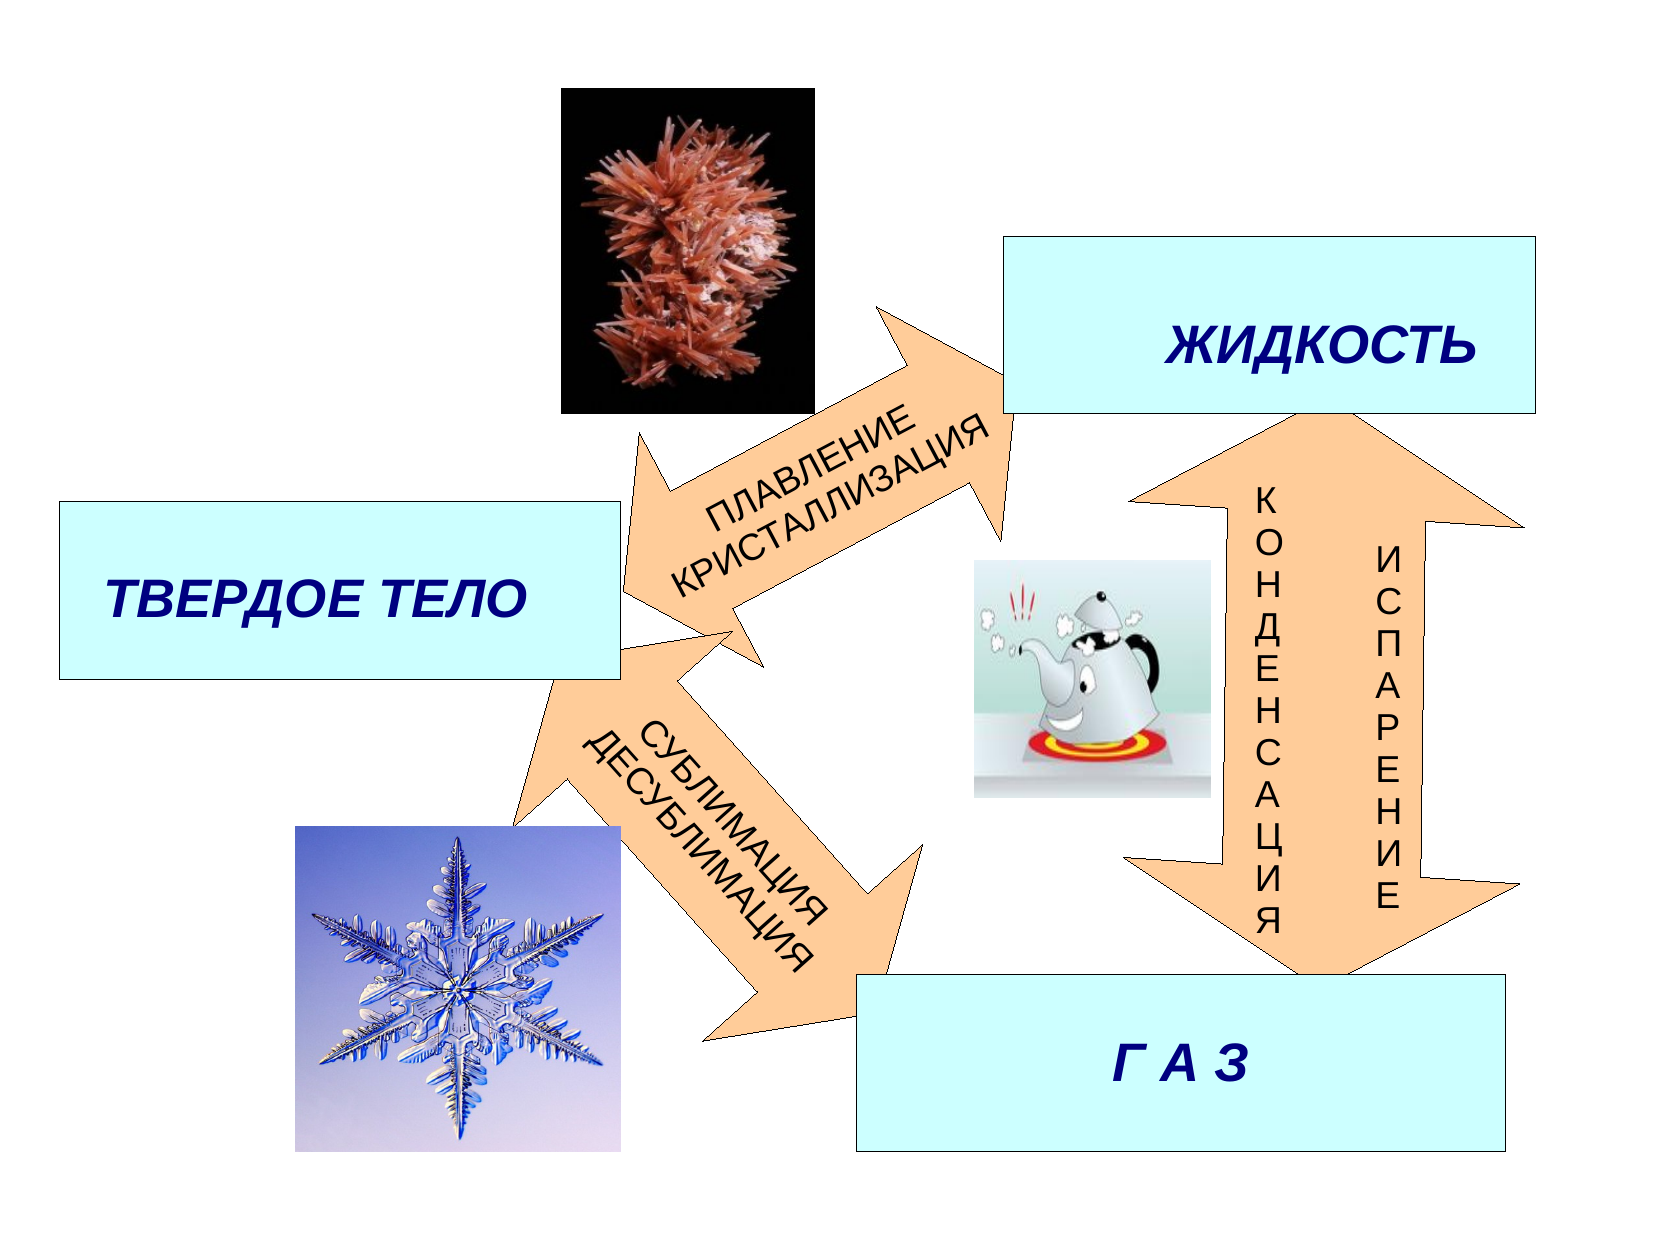

ЖИДКОСТЬ
ПЛАВЛЕНИЕ
КРИСТАЛЛИЗАЦИЯ
К
О
Н
Д
Е
Н
С
А
Ц
И
Я
И
С
П
А
Р
Е
Н
И
Е
ТВЕРДОЕ ТЕЛО
СУБЛИМАЦИЯ
ДЕСУБЛИМАЦИЯ
Г А З